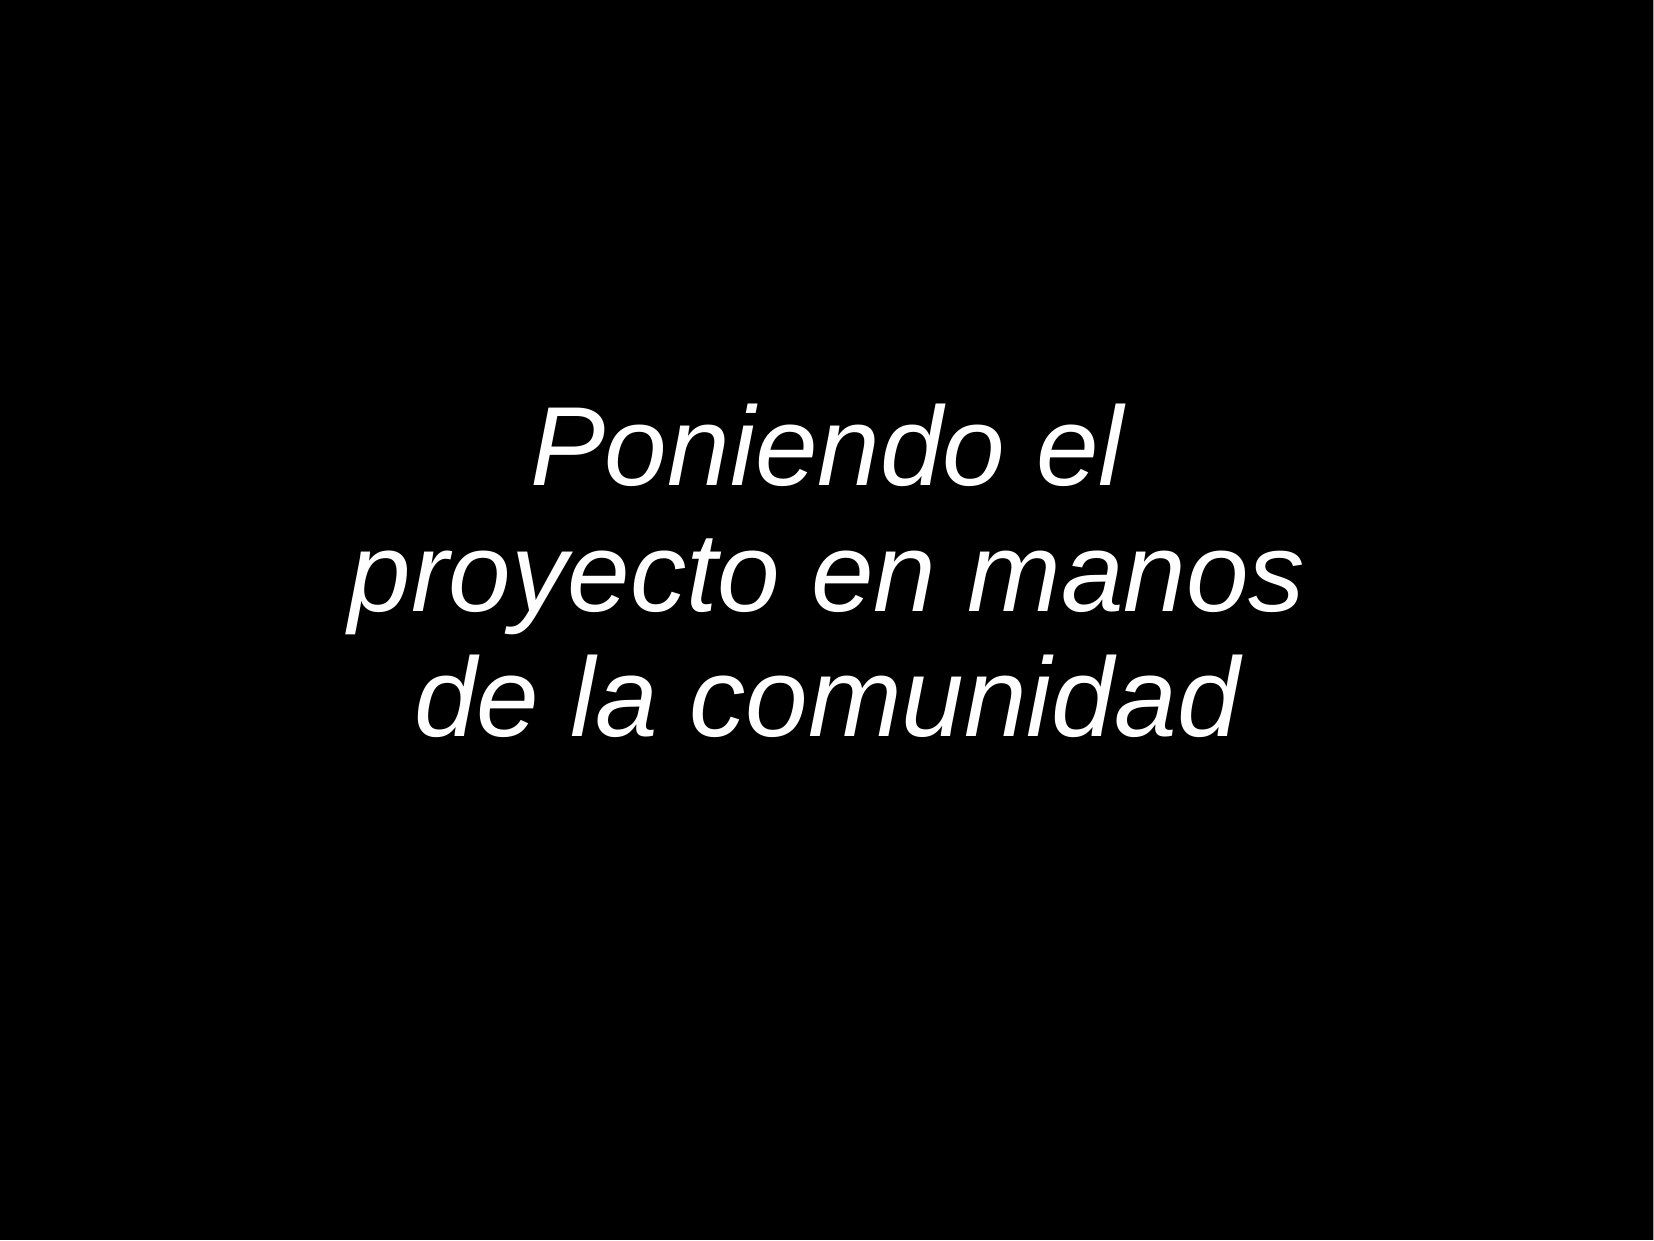

#
Poniendo el proyecto en manos de la comunidad